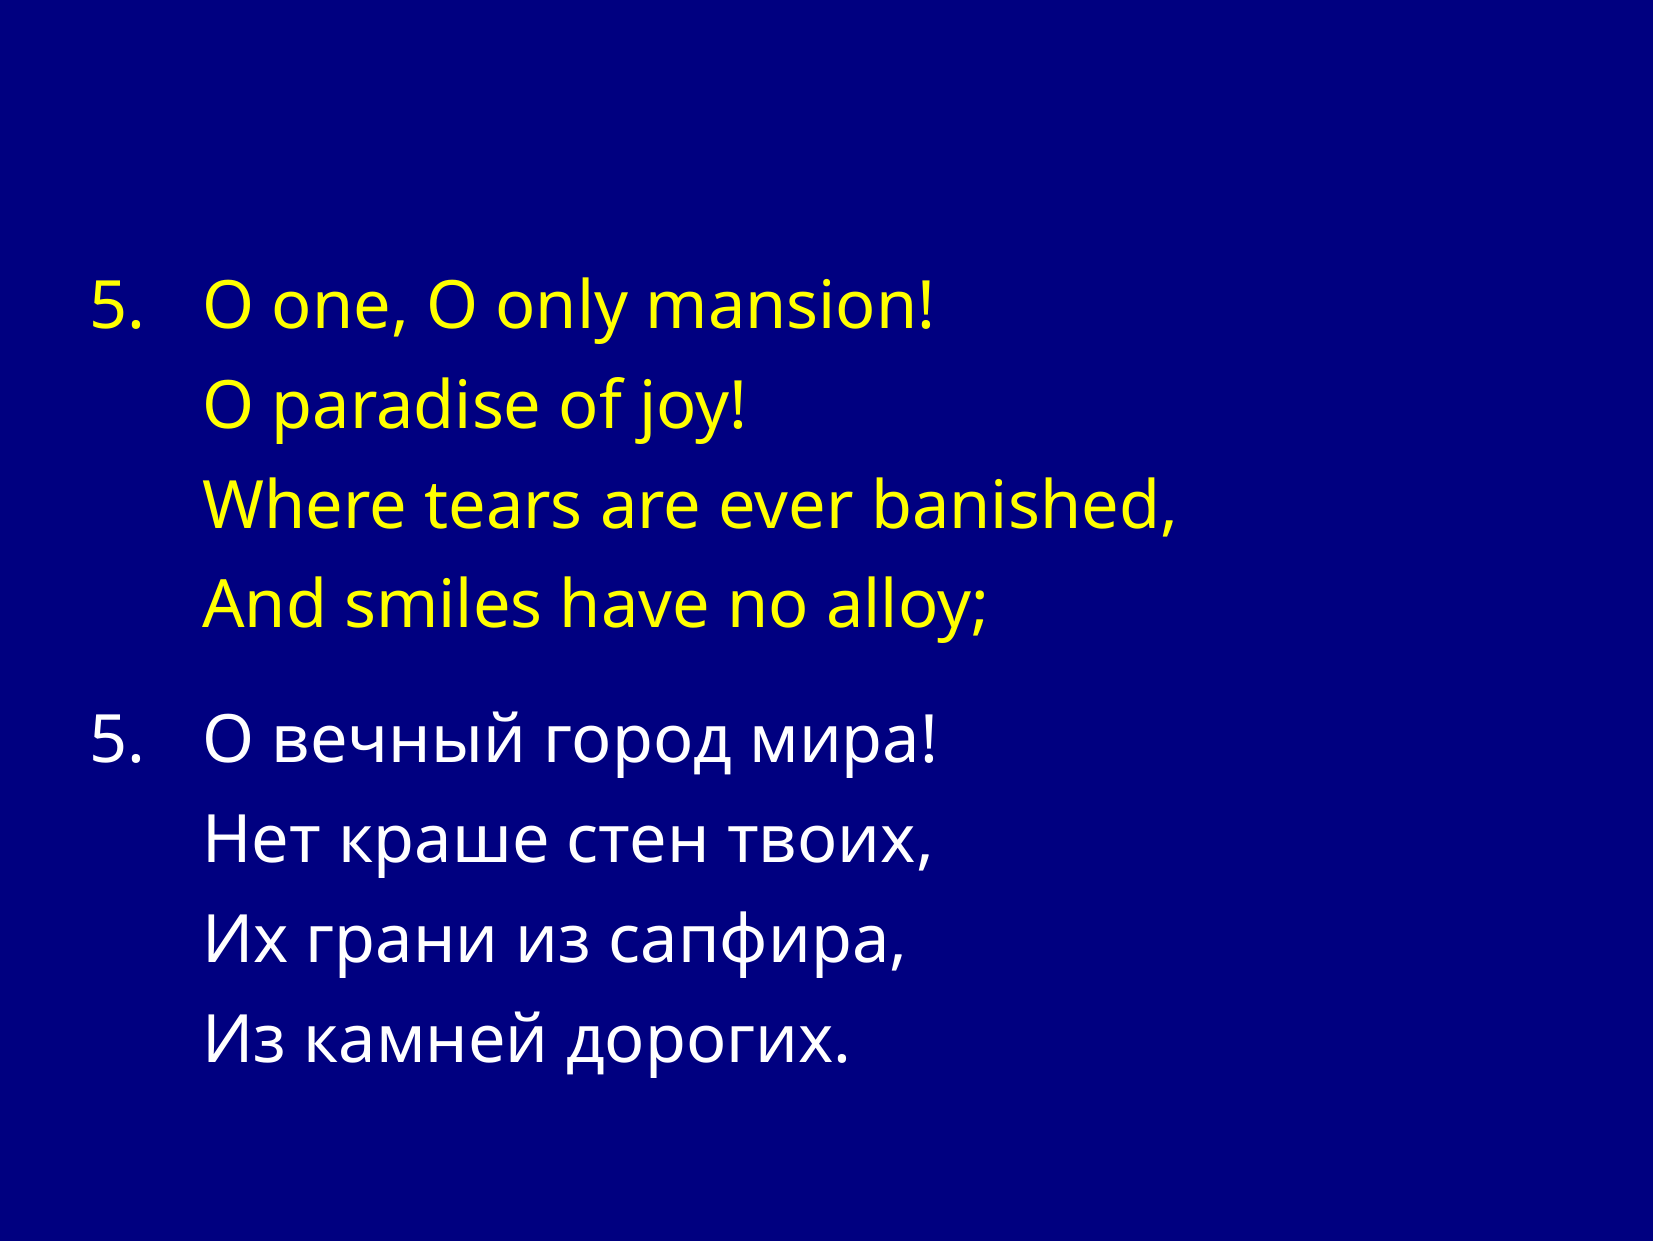

5.	O one, O only mansion!
	O paradise of joy!
	Where tears are ever banished,
	And smiles have no alloy;
5.	О вечный город мира!
	Нет краше стен твоих,
	Их грани из сапфира,
	Из камней дорогих.